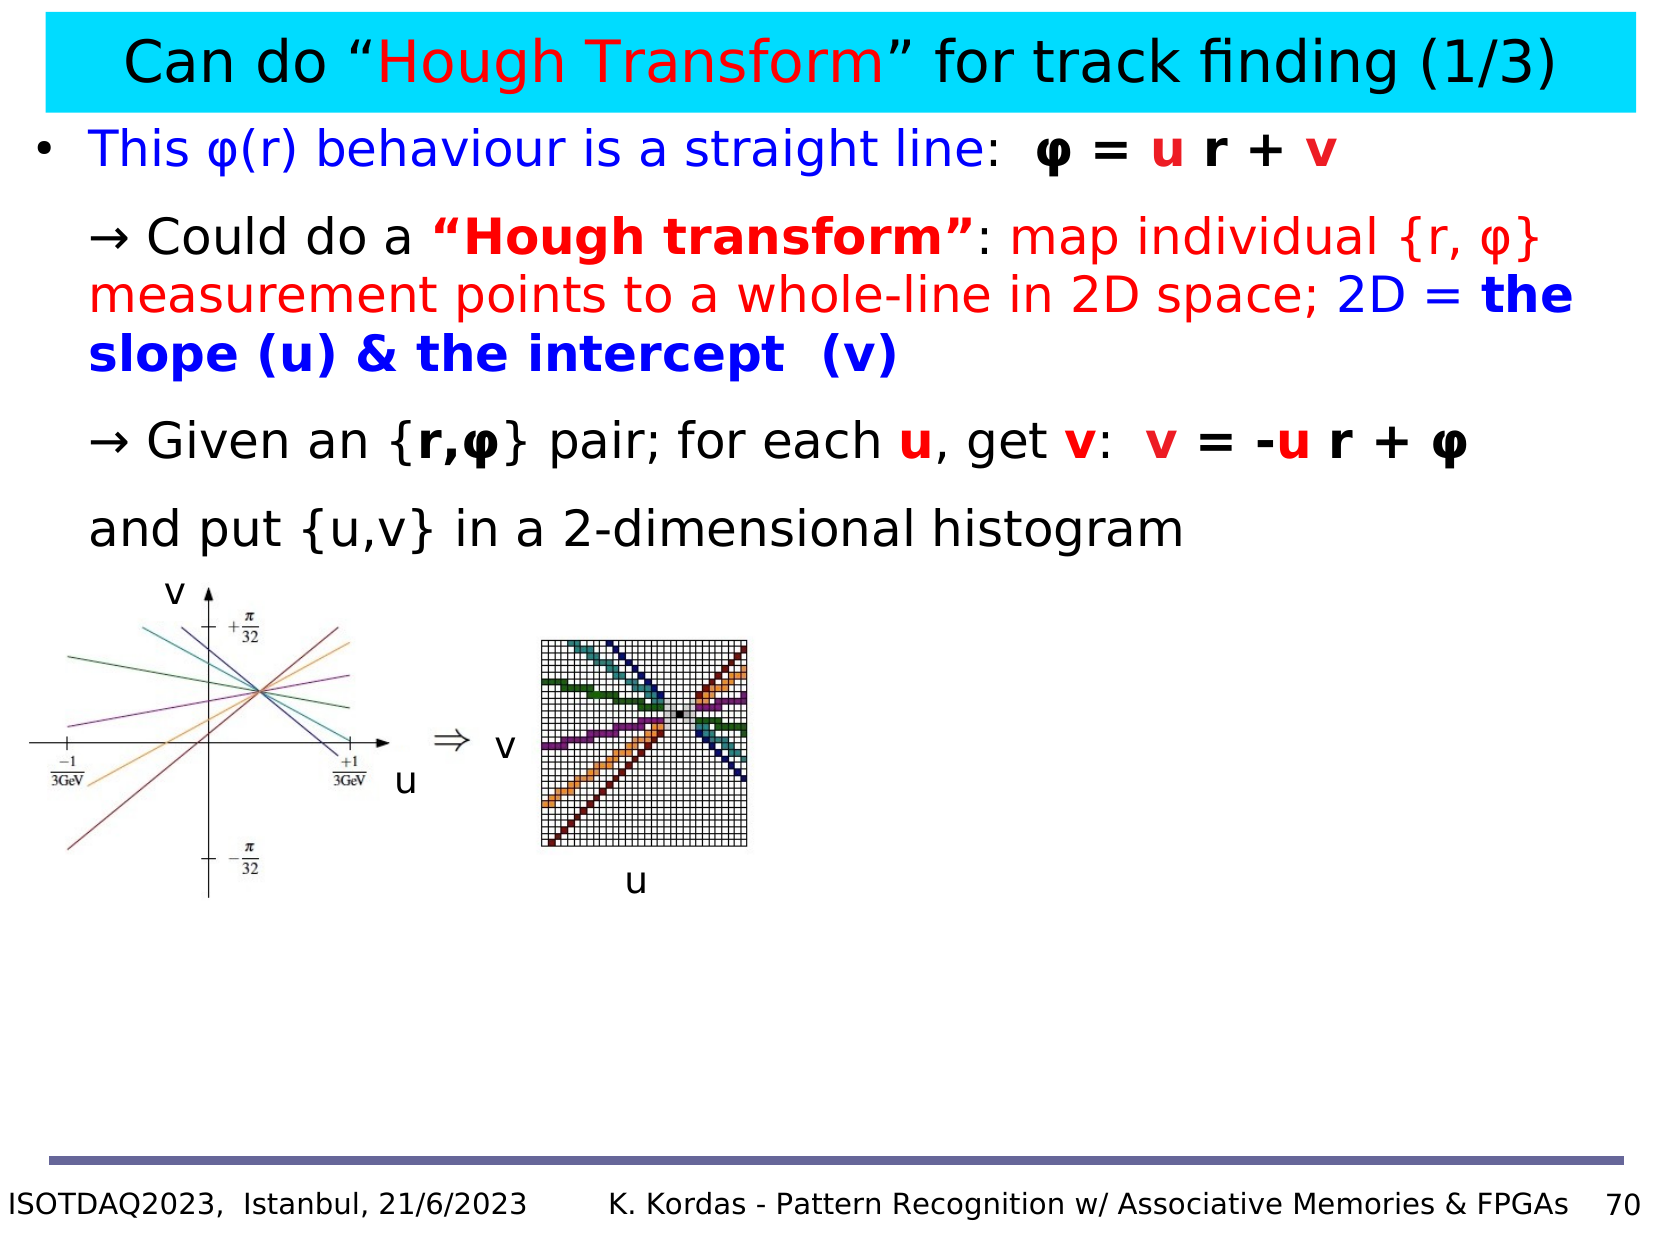

# Can do “Hough Transform” for track finding (1/3)
This φ(r) behaviour is a straight line: φ = u r + v
→ Could do a “Hough transform”: map individual {r, φ} measurement points to a whole-line in 2D space; 2D = the slope (u) & the intercept (v)
→ Given an {r,φ} pair; for each u, get v: v = -u r + φ
and put {u,v} in a 2-dimensional histogram
v
v
u
u
ISOTDAQ2023, Istanbul, 21/6/2023
K. Kordas - Pattern Recognition w/ Associative Memories & FPGAs
70